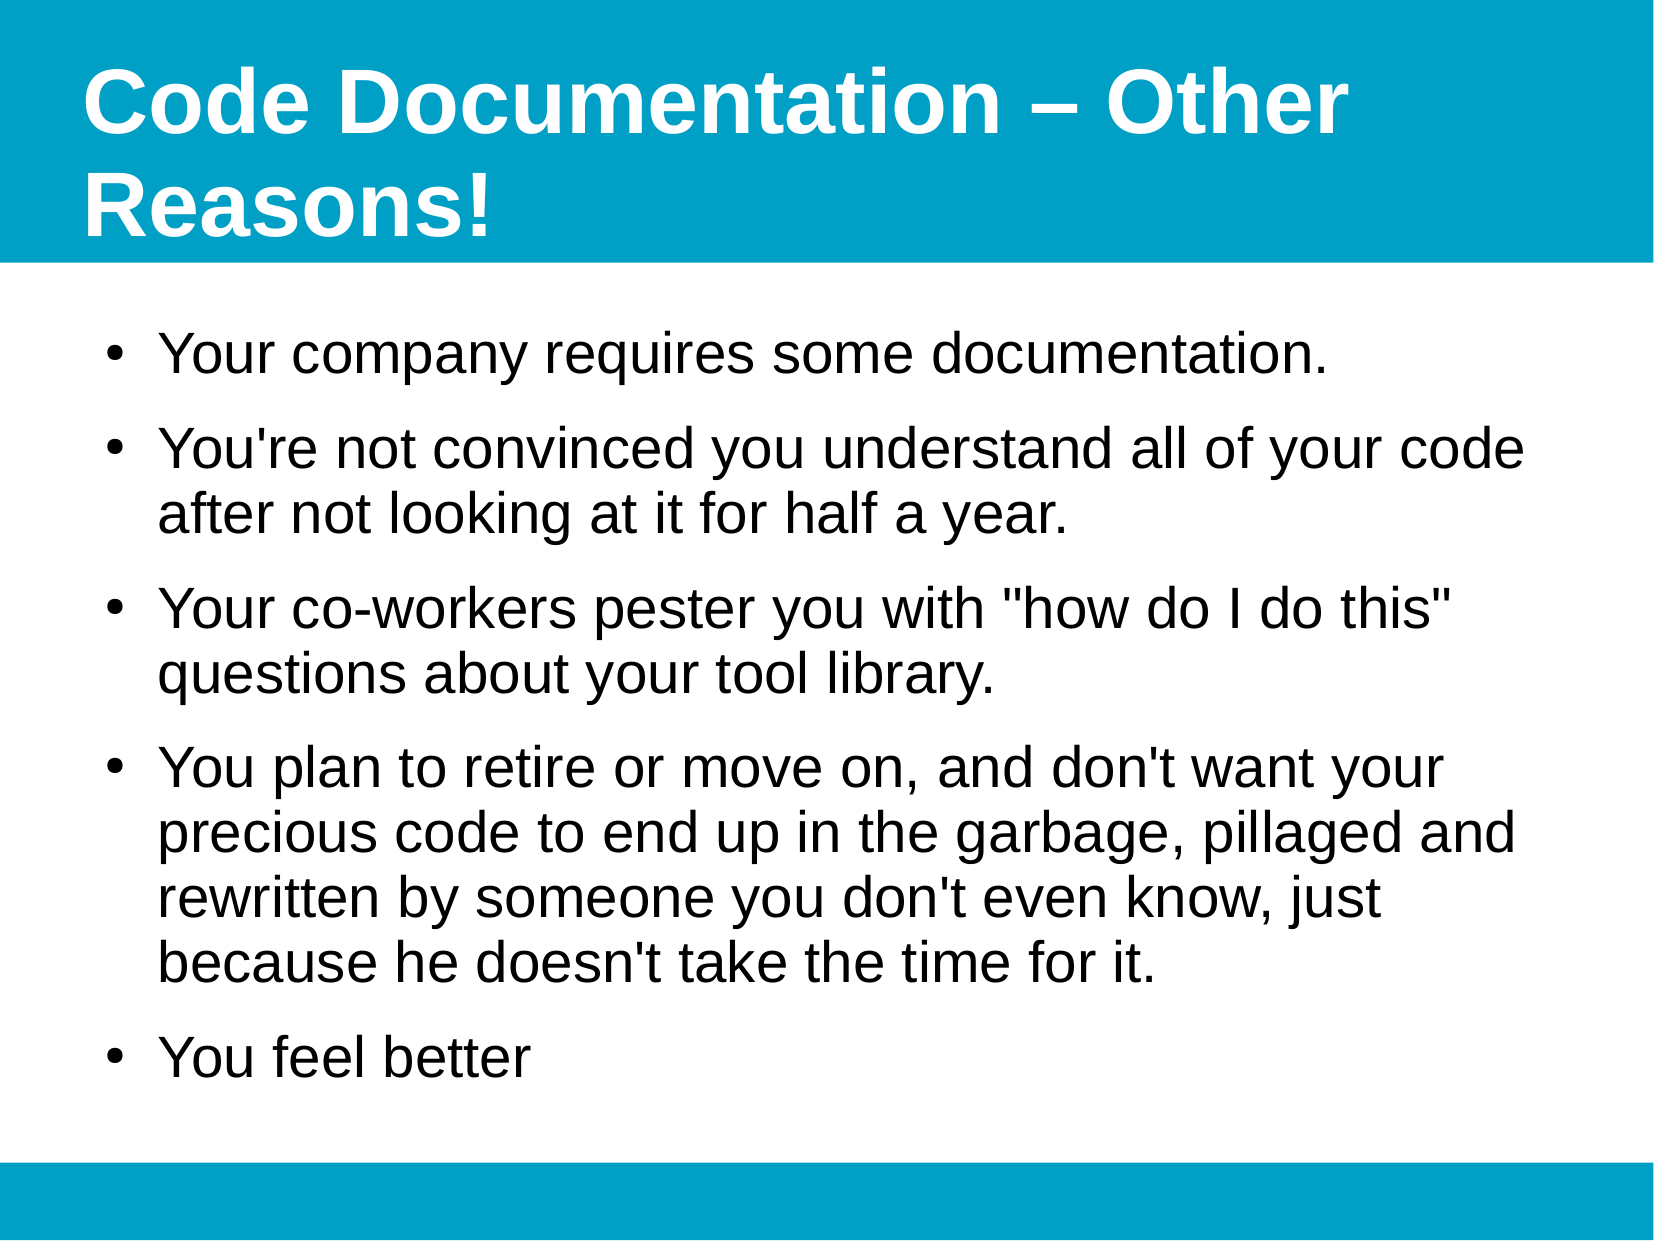

# Code Documentation – Other Reasons!
Your company requires some documentation.
You're not convinced you understand all of your code after not looking at it for half a year.
Your co-workers pester you with "how do I do this" questions about your tool library.
You plan to retire or move on, and don't want your precious code to end up in the garbage, pillaged and rewritten by someone you don't even know, just because he doesn't take the time for it.
You feel better